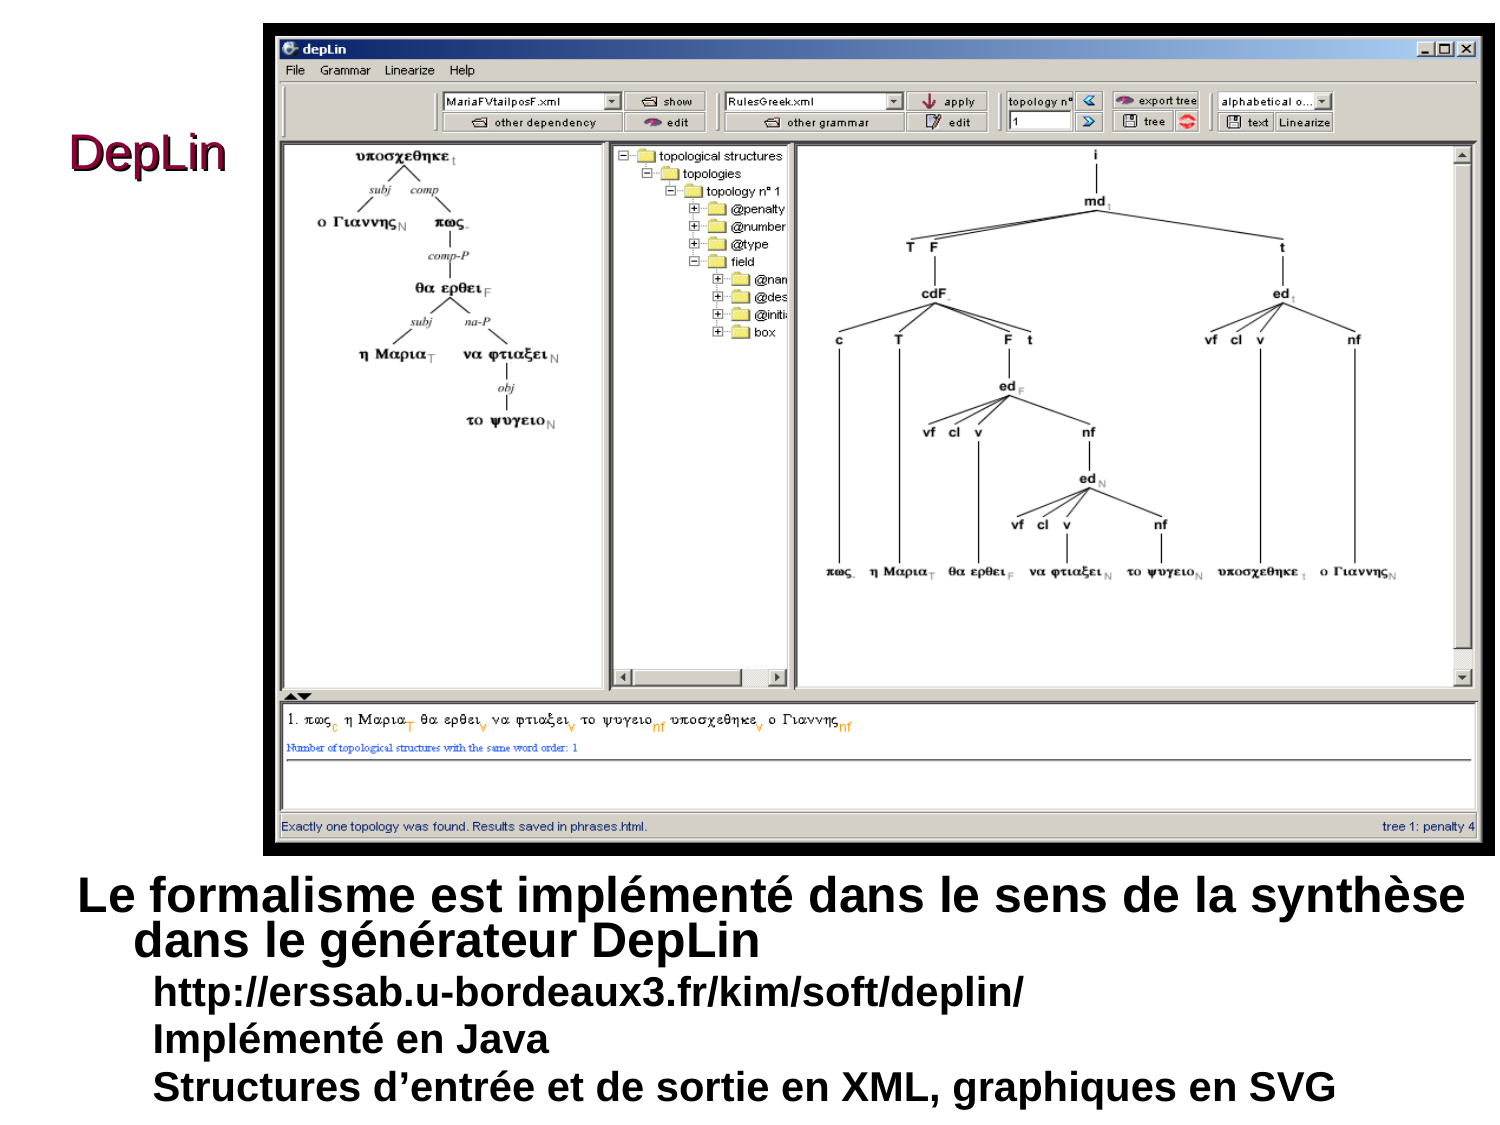

# DepLin
Le formalisme est implémenté dans le sens de la synthèse dans le générateur DepLin
http://erssab.u-bordeaux3.fr/kim/soft/deplin/
Implémenté en Java
Structures d’entrée et de sortie en XML, graphiques en SVG